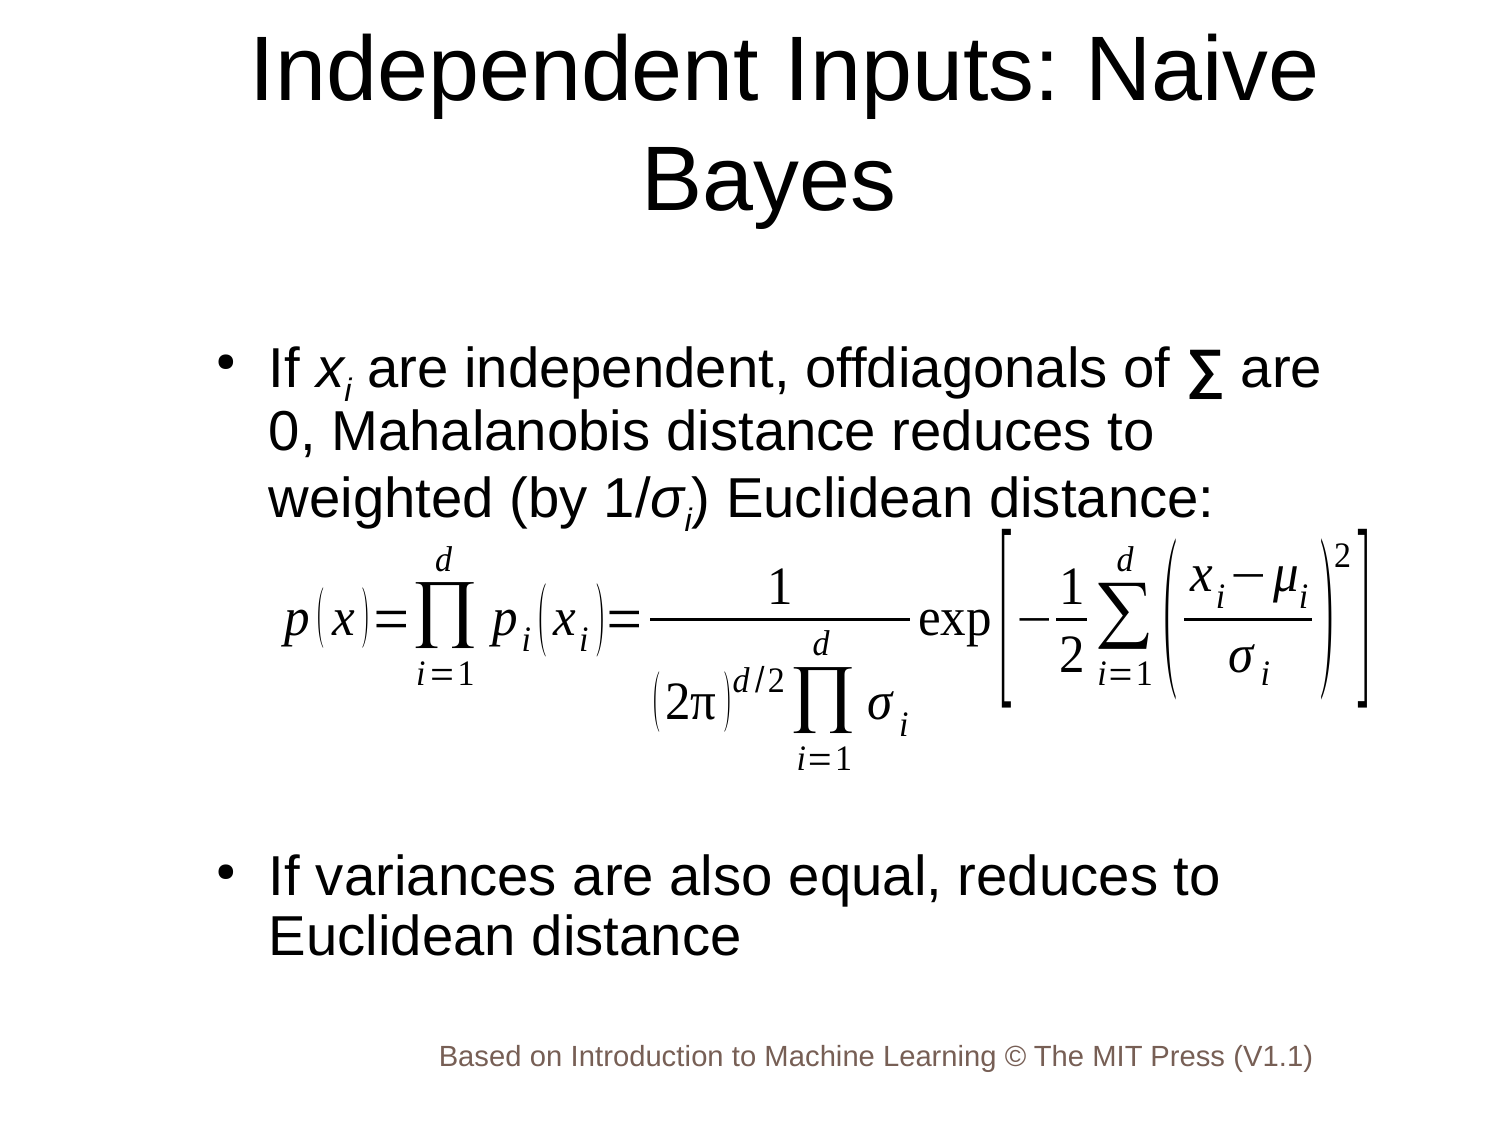

# Independent Inputs: Naive Bayes
If xi are independent, offdiagonals of ∑ are 0, Mahalanobis distance reduces to weighted (by 1/σi) Euclidean distance:
If variances are also equal, reduces to Euclidean distance
Based on Introduction to Machine Learning © The MIT Press (V1.1)